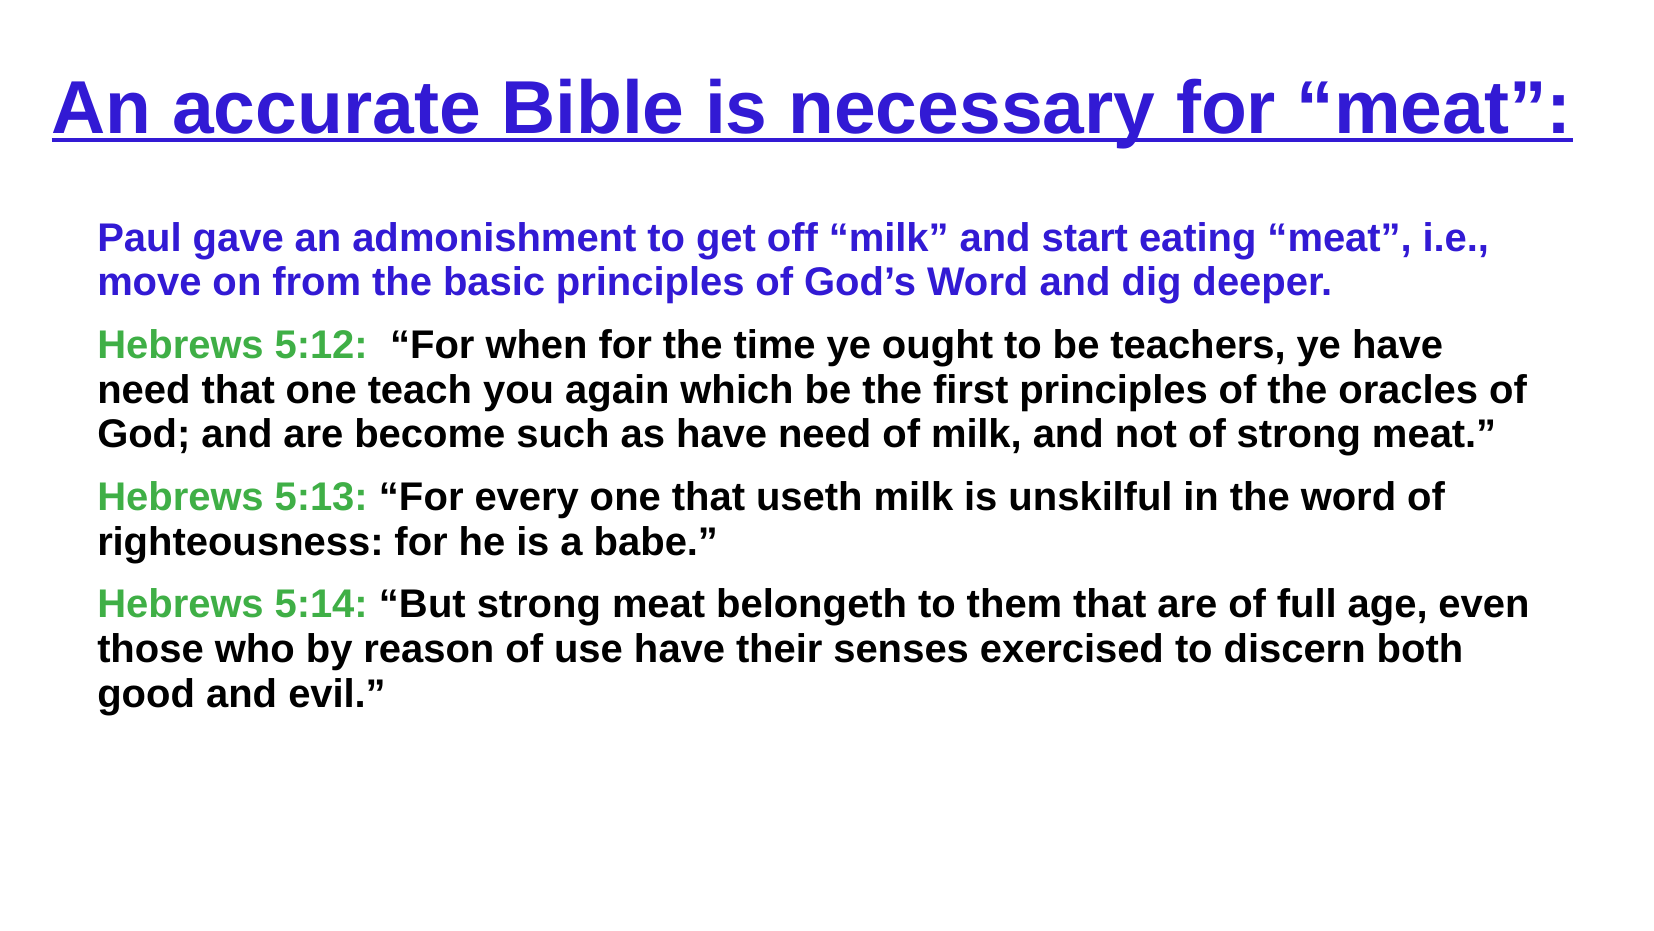

# An accurate Bible is necessary for “meat”:
Paul gave an admonishment to get off “milk” and start eating “meat”, i.e., move on from the basic principles of God’s Word and dig deeper.
Hebrews 5:12: “For when for the time ye ought to be teachers, ye have need that one teach you again which be the first principles of the oracles of God; and are become such as have need of milk, and not of strong meat.”
Hebrews 5:13: “For every one that useth milk is unskilful in the word of righteousness: for he is a babe.”
Hebrews 5:14: “But strong meat belongeth to them that are of full age, even those who by reason of use have their senses exercised to discern both good and evil.”